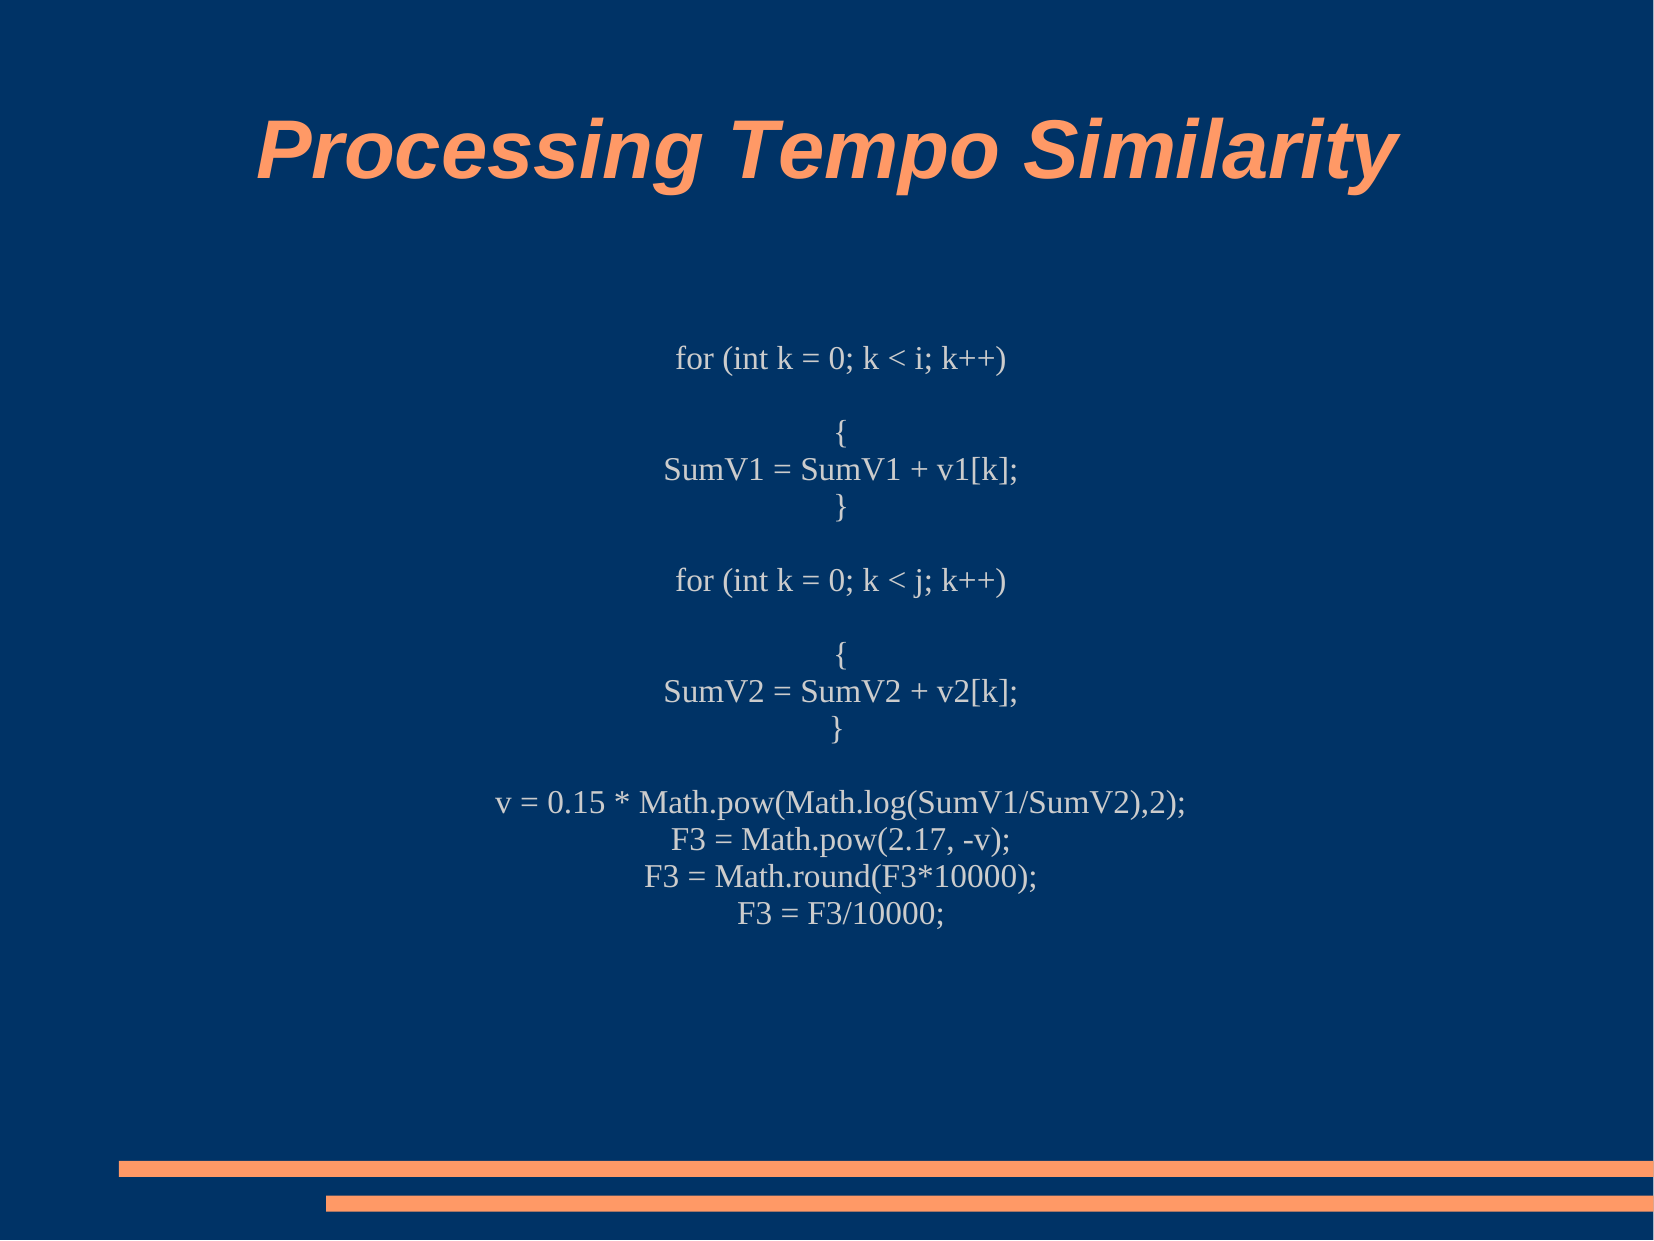

# Processing Tempo Similarity
for (int k = 0; k < i; k++)
{
SumV1 = SumV1 + v1[k];
}
for (int k = 0; k < j; k++)
{
SumV2 = SumV2 + v2[k];
}
v = 0.15 * Math.pow(Math.log(SumV1/SumV2),2);
F3 = Math.pow(2.17, -v);
F3 = Math.round(F3*10000);
F3 = F3/10000;